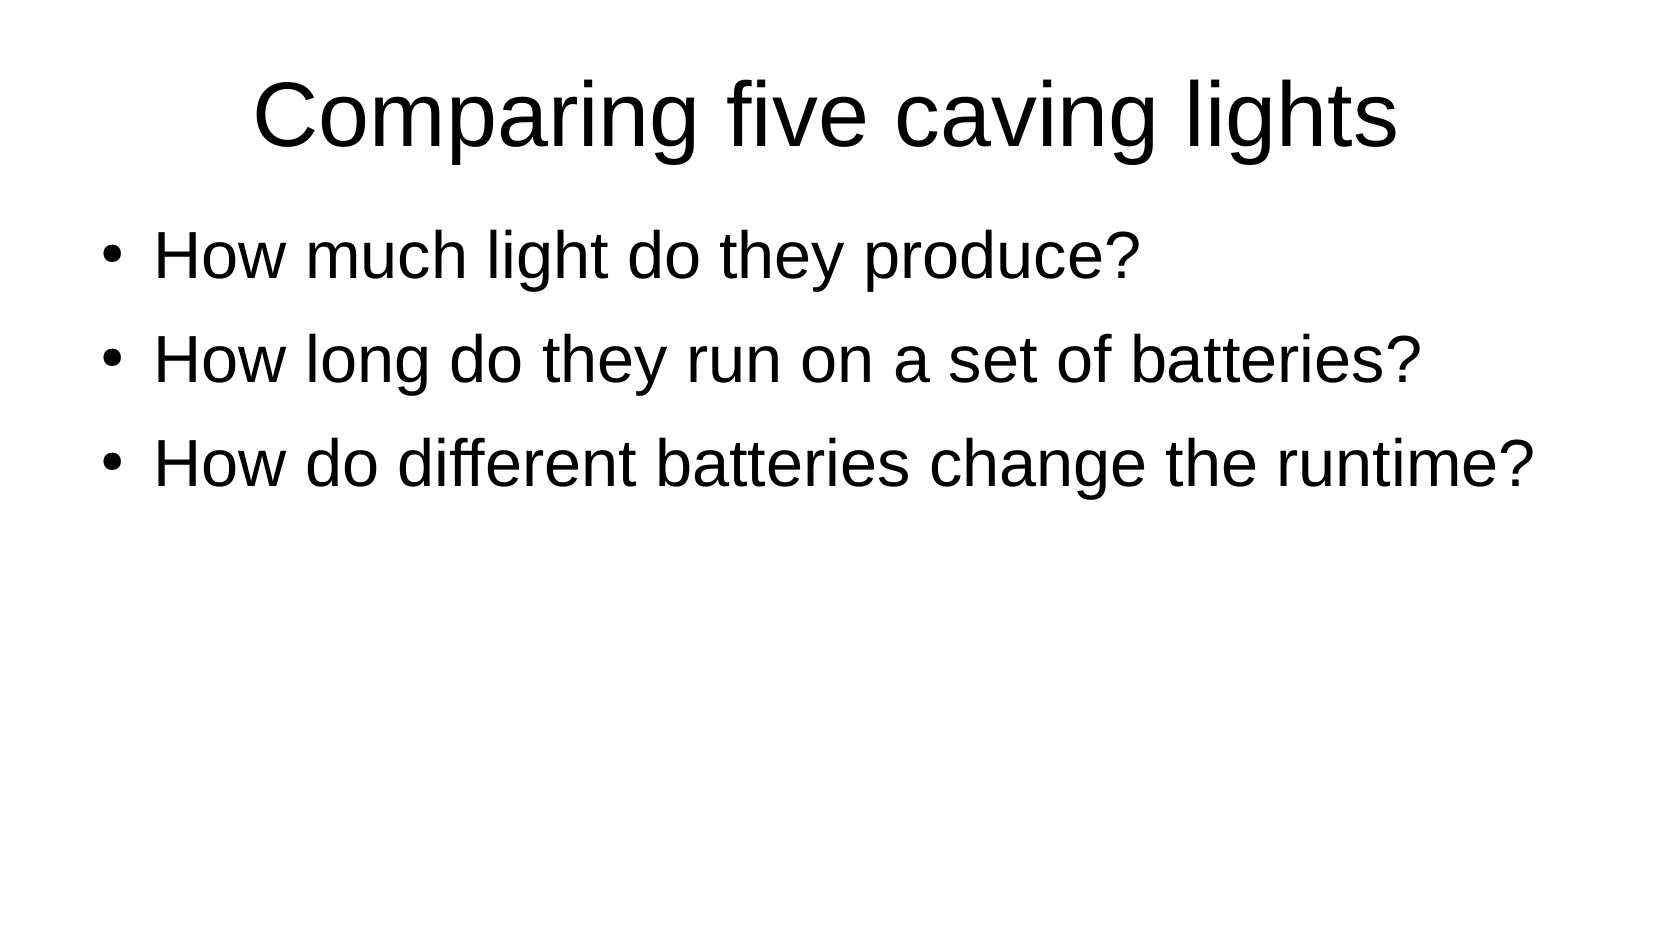

# Comparing five caving lights
How much light do they produce?
How long do they run on a set of batteries?
How do different batteries change the runtime?